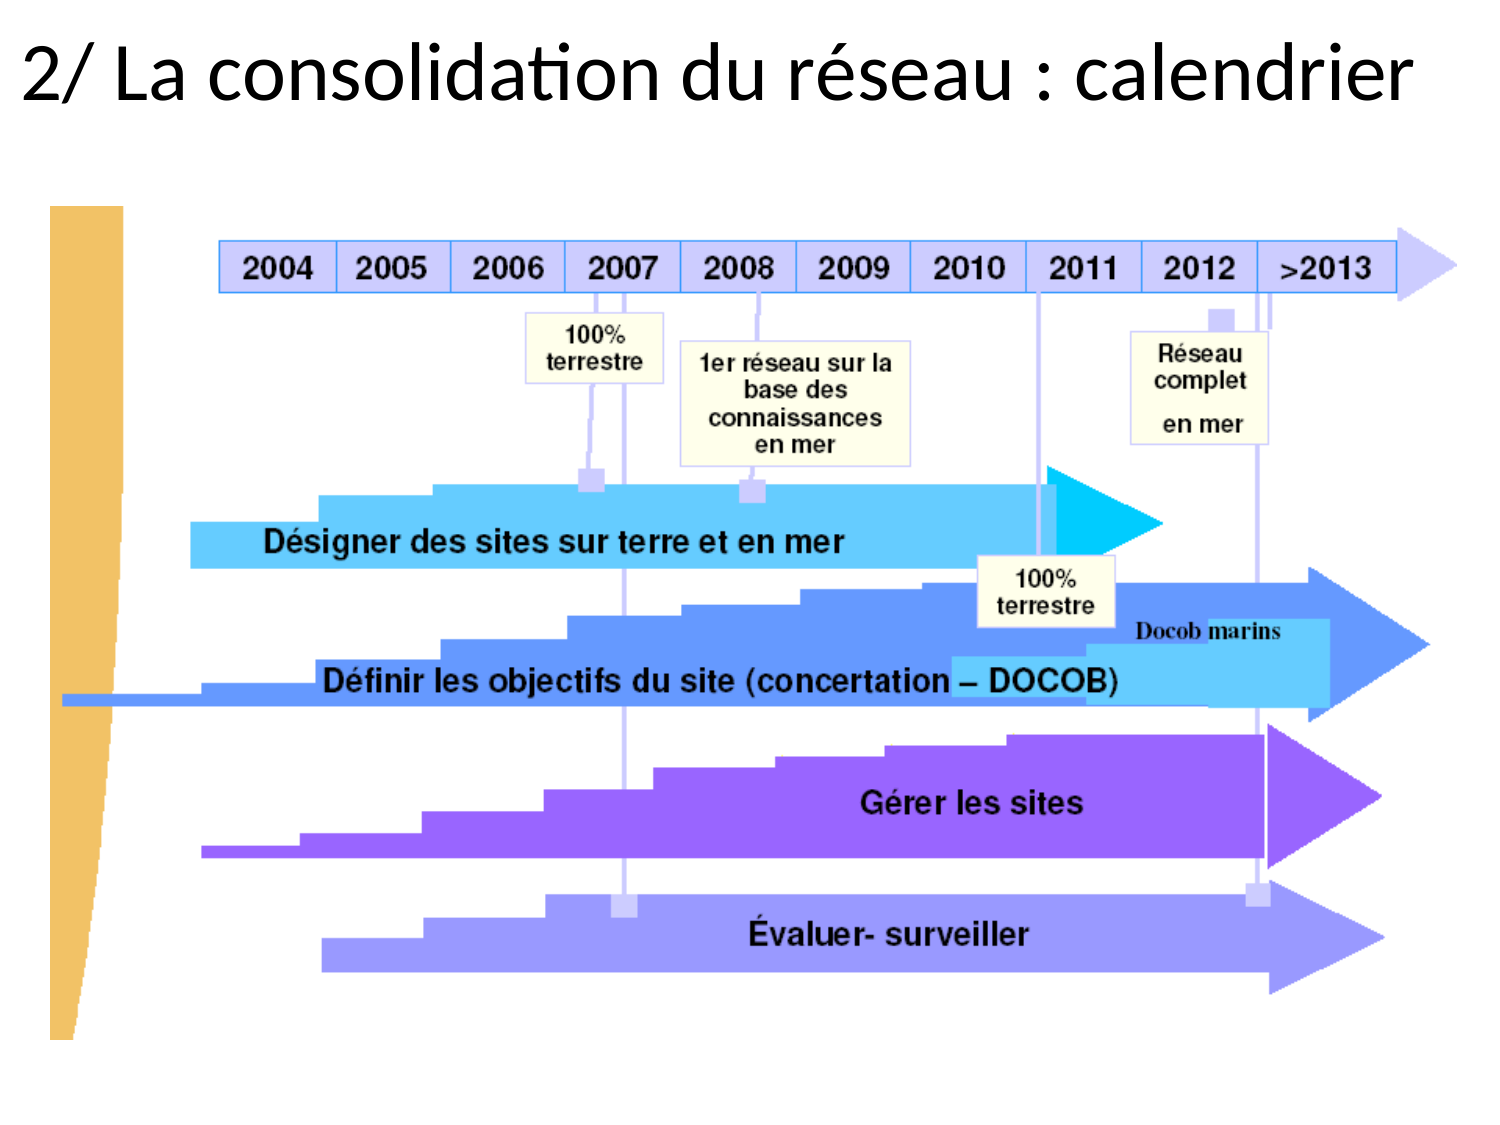

# 2/ La consolidation du réseau : calendrier